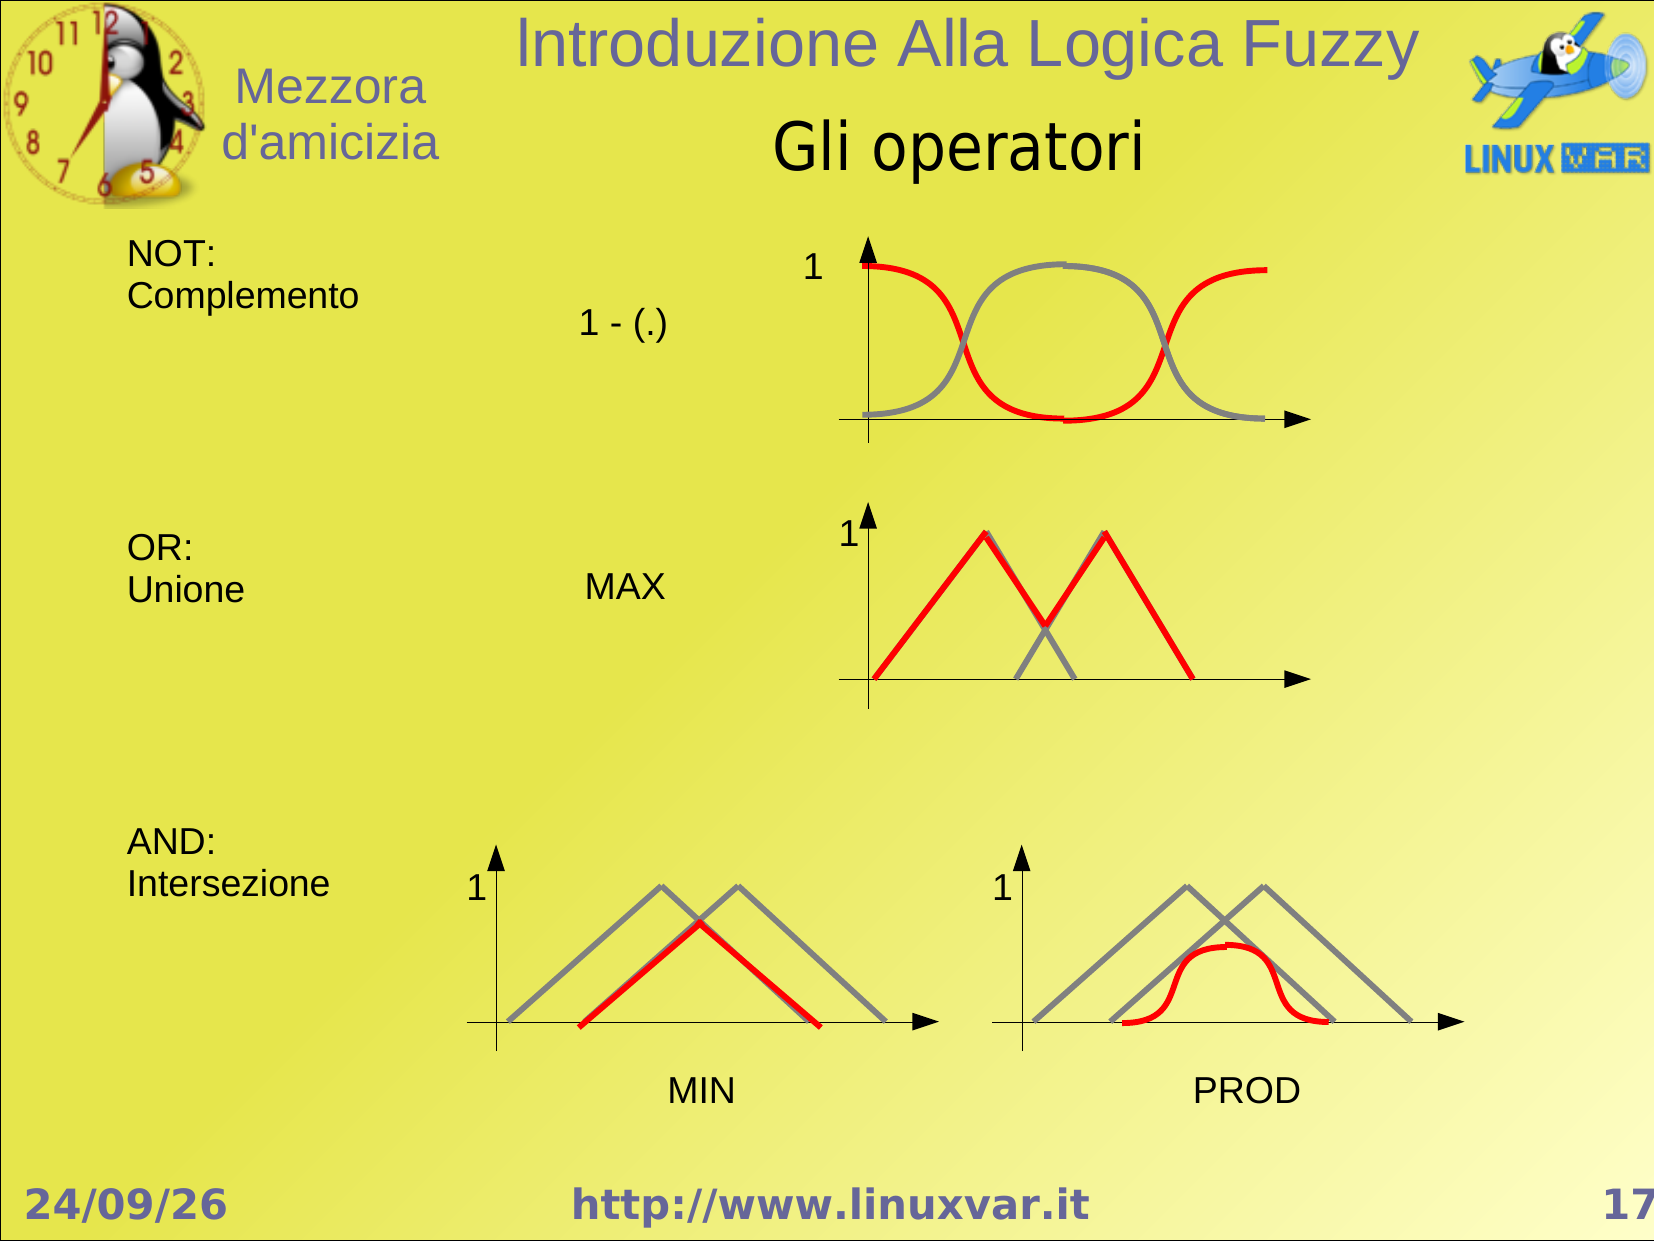

# Gli operatori
NOT:
Complemento
OR:
Unione
AND:
Intersezione
1
1 - (.)
1
MAX
1
MIN
1
PROD
17